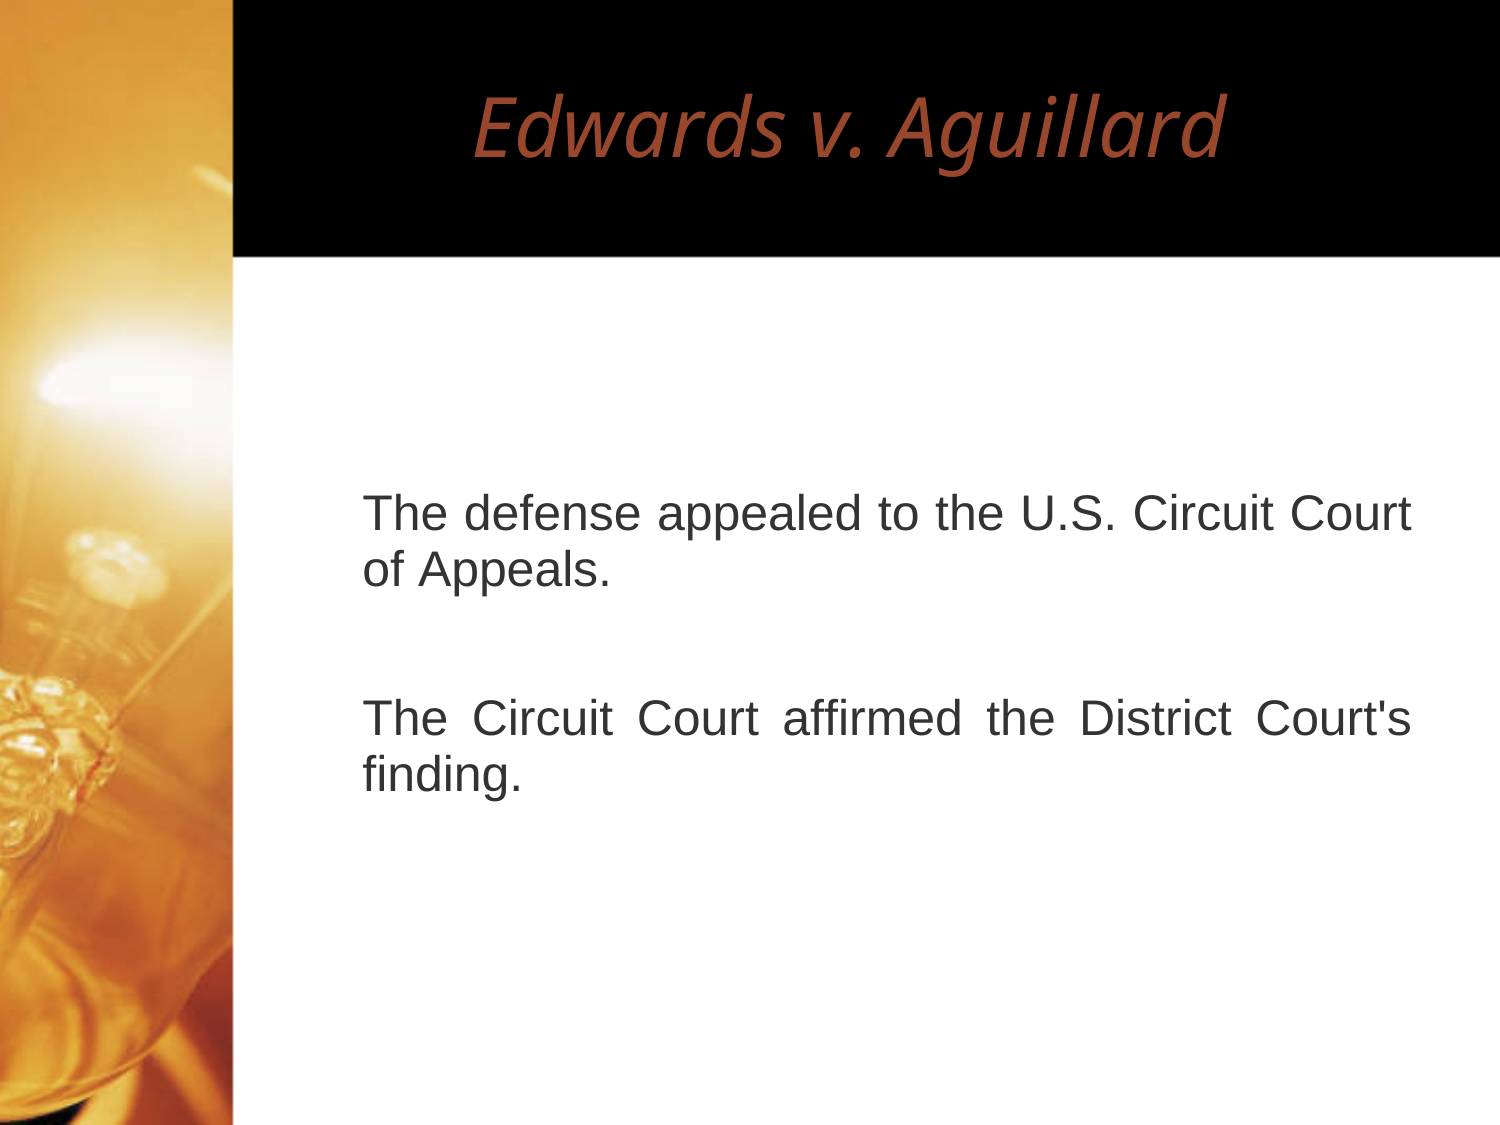

# Edwards v. Aguillard
The defense appealed to the U.S. Circuit Court of Appeals.
The Circuit Court affirmed the District Court's finding.